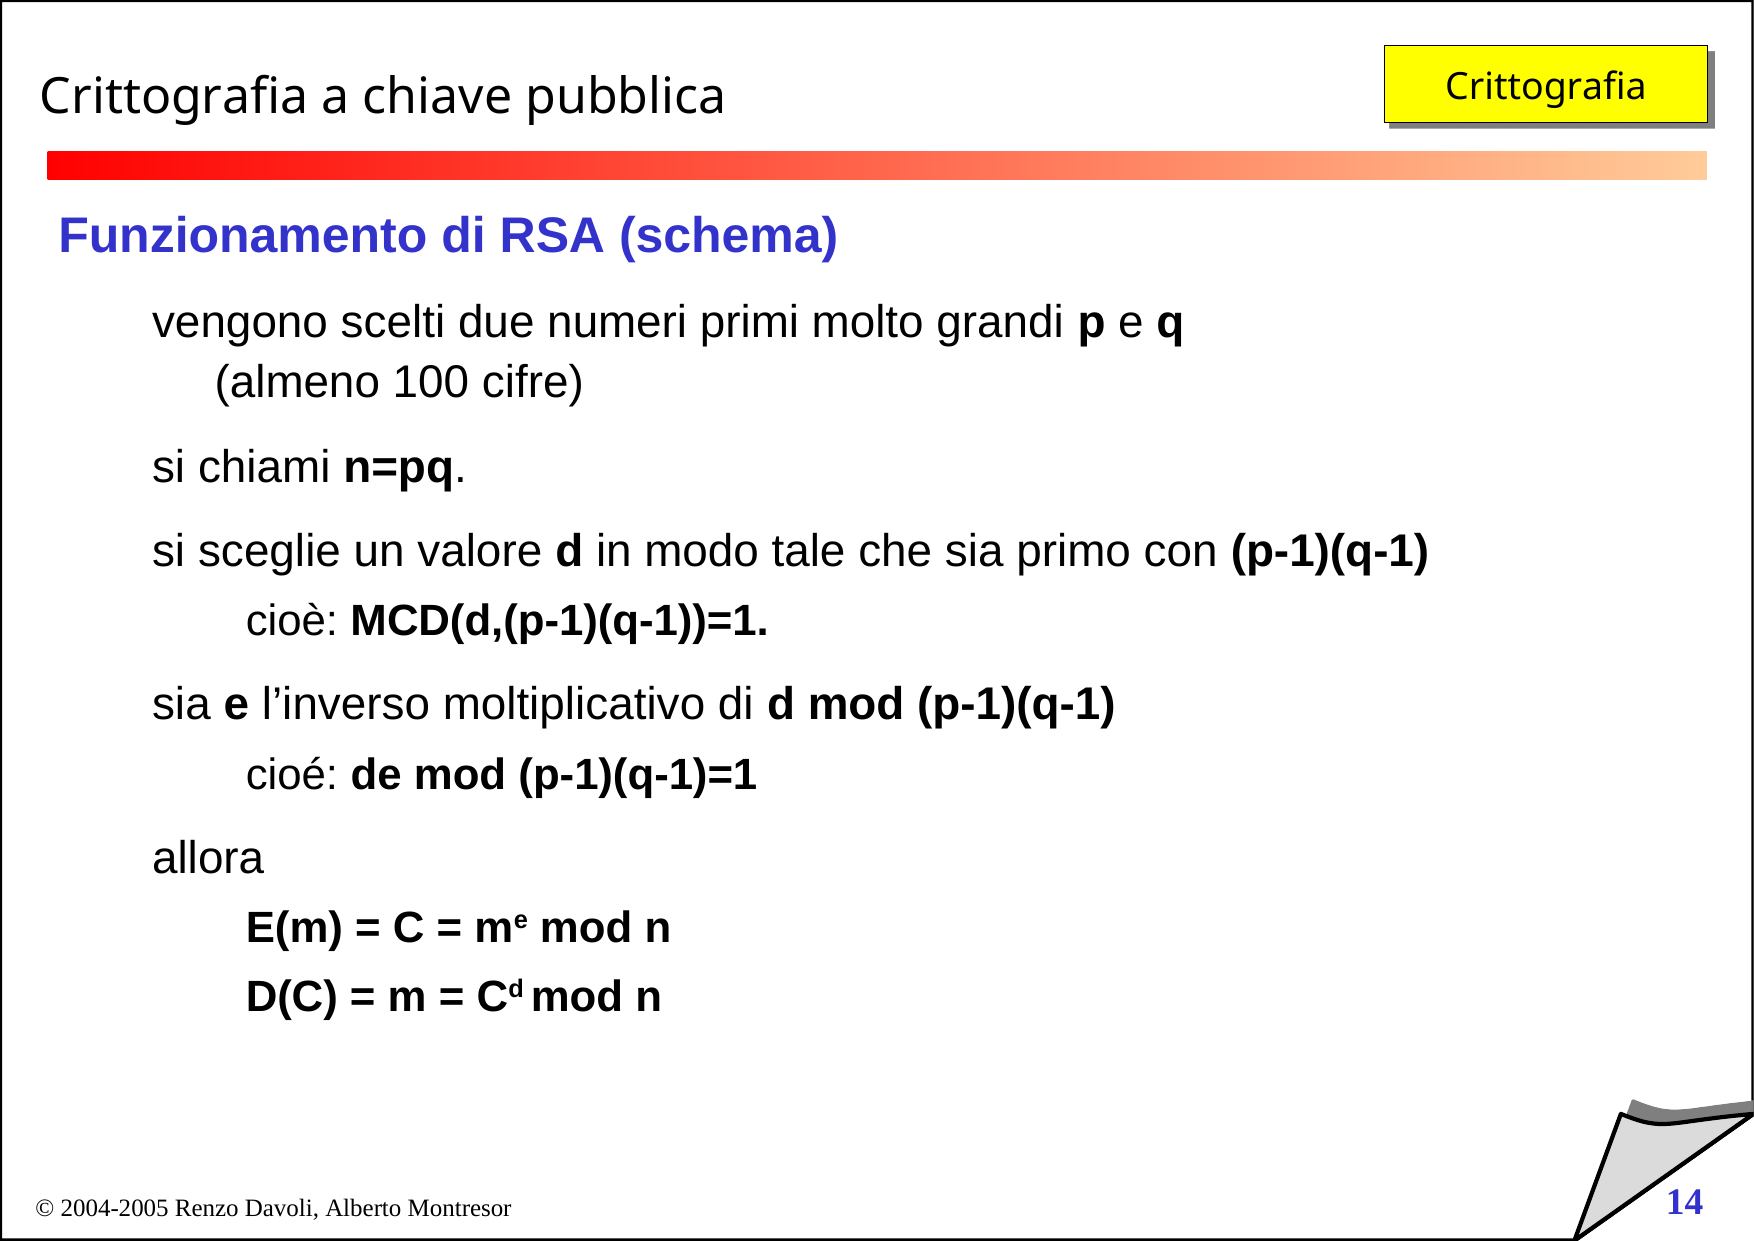

Crittografia
# Crittografia a chiave pubblica
Funzionamento di RSA (schema)
vengono scelti due numeri primi molto grandi p e q
(almeno 100 cifre)
si chiami n=pq.
si sceglie un valore d in modo tale che sia primo con (p-1)(q-1)
cioè: MCD(d,(p-1)(q-1))=1.
sia e l’inverso moltiplicativo di d mod (p-1)(q-1)
cioé: de mod (p-1)(q-1)=1
allora
E(m) = C = me mod n
D(C) = m = Cd mod n